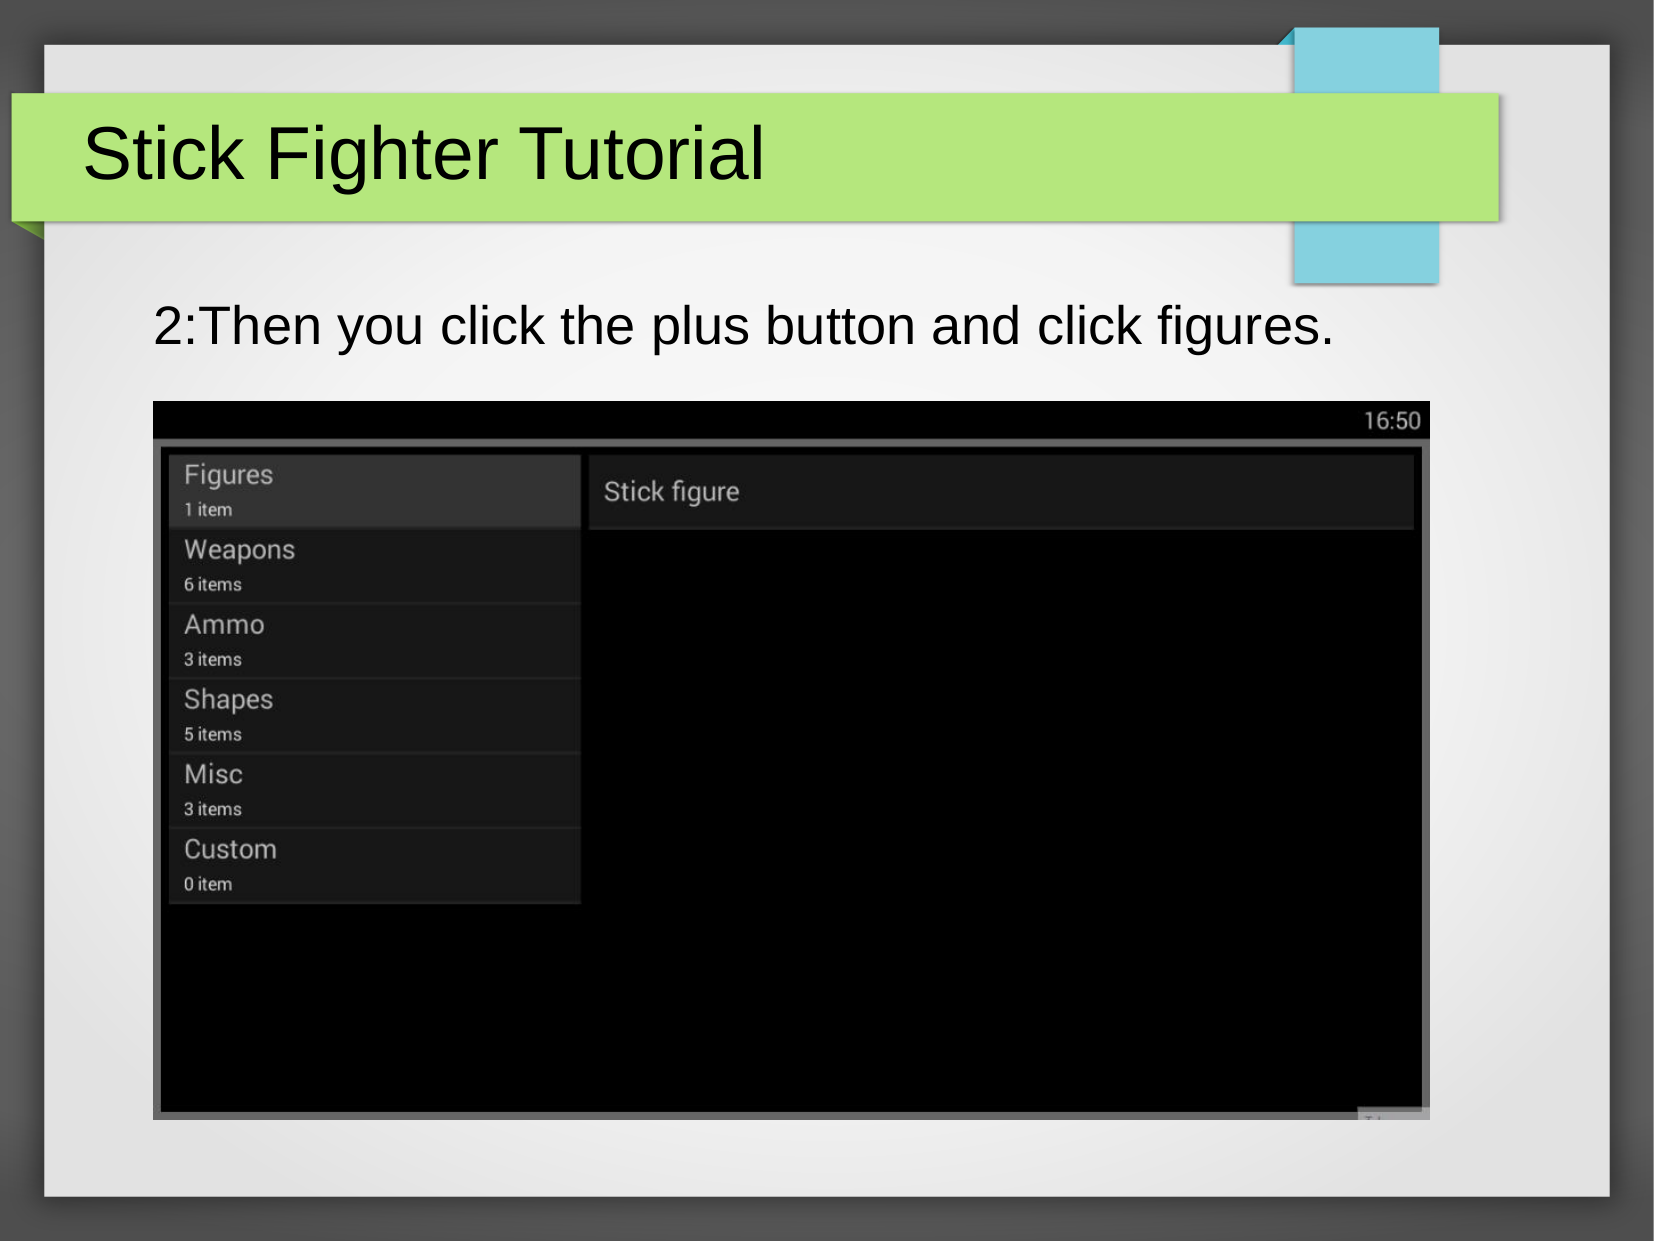

# Stick Fighter Tutorial
2:Then you click the plus button and click figures.